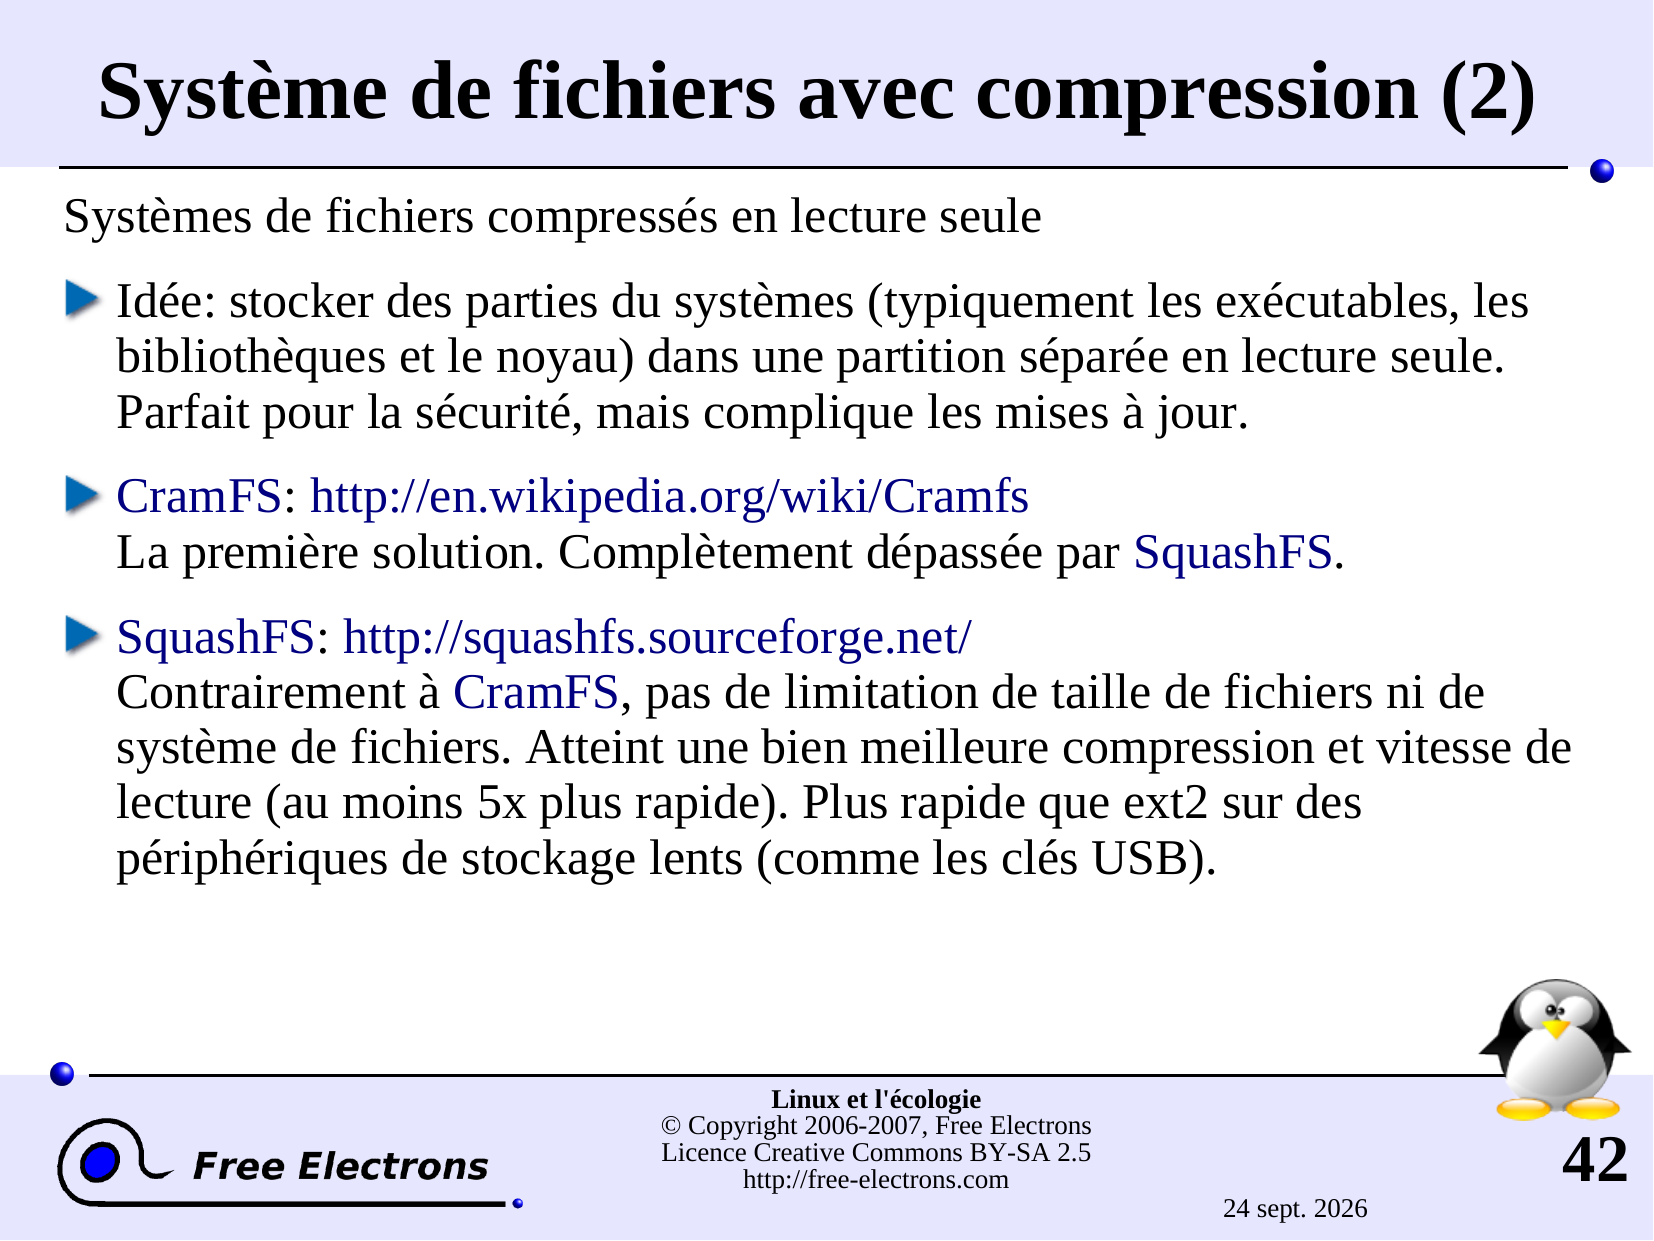

# Système de fichiers avec compression (2)
Systèmes de fichiers compressés en lecture seule
Idée: stocker des parties du systèmes (typiquement les exécutables, les bibliothèques et le noyau) dans une partition séparée en lecture seule. Parfait pour la sécurité, mais complique les mises à jour.
CramFS: http://en.wikipedia.org/wiki/Cramfs
La première solution. Complètement dépassée par SquashFS.
SquashFS: http://squashfs.sourceforge.net/
Contrairement à CramFS, pas de limitation de taille de fichiers ni de système de fichiers. Atteint une bien meilleure compression et vitesse de lecture (au moins 5x plus rapide). Plus rapide que ext2 sur des périphériques de stockage lents (comme les clés USB).